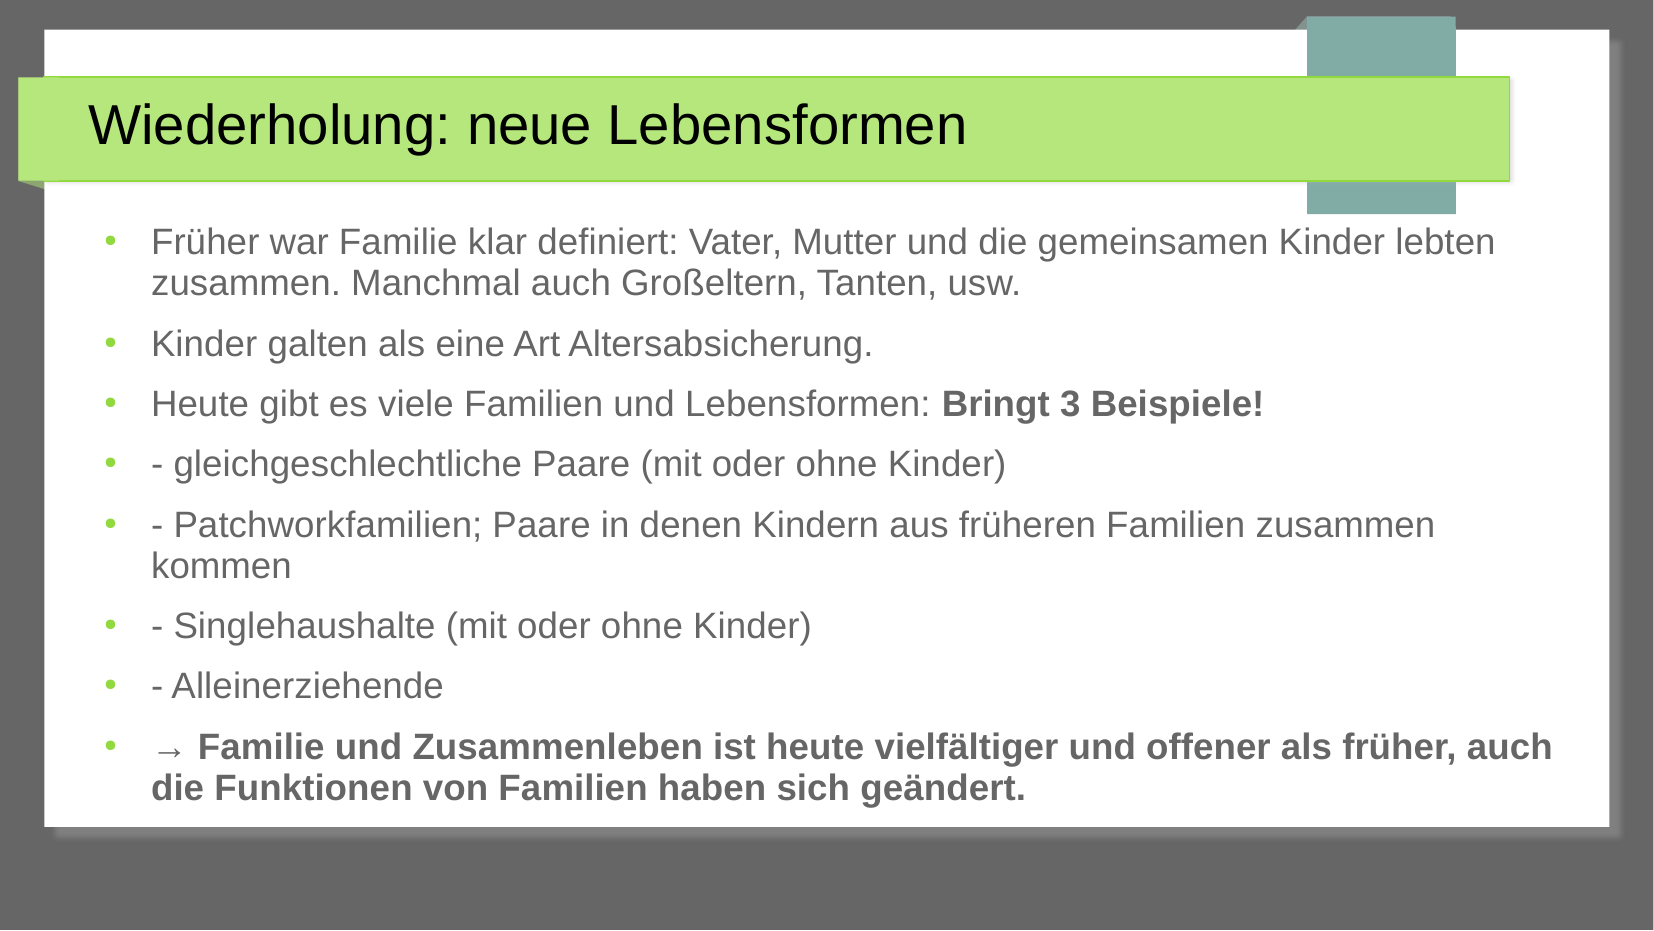

# Wiederholung: neue Lebensformen
Früher war Familie klar definiert: Vater, Mutter und die gemeinsamen Kinder lebten zusammen. Manchmal auch Großeltern, Tanten, usw.
Kinder galten als eine Art Altersabsicherung.
Heute gibt es viele Familien und Lebensformen: Bringt 3 Beispiele!
- gleichgeschlechtliche Paare (mit oder ohne Kinder)
- Patchworkfamilien; Paare in denen Kindern aus früheren Familien zusammen kommen
- Singlehaushalte (mit oder ohne Kinder)
- Alleinerziehende
→ Familie und Zusammenleben ist heute vielfältiger und offener als früher, auch die Funktionen von Familien haben sich geändert.